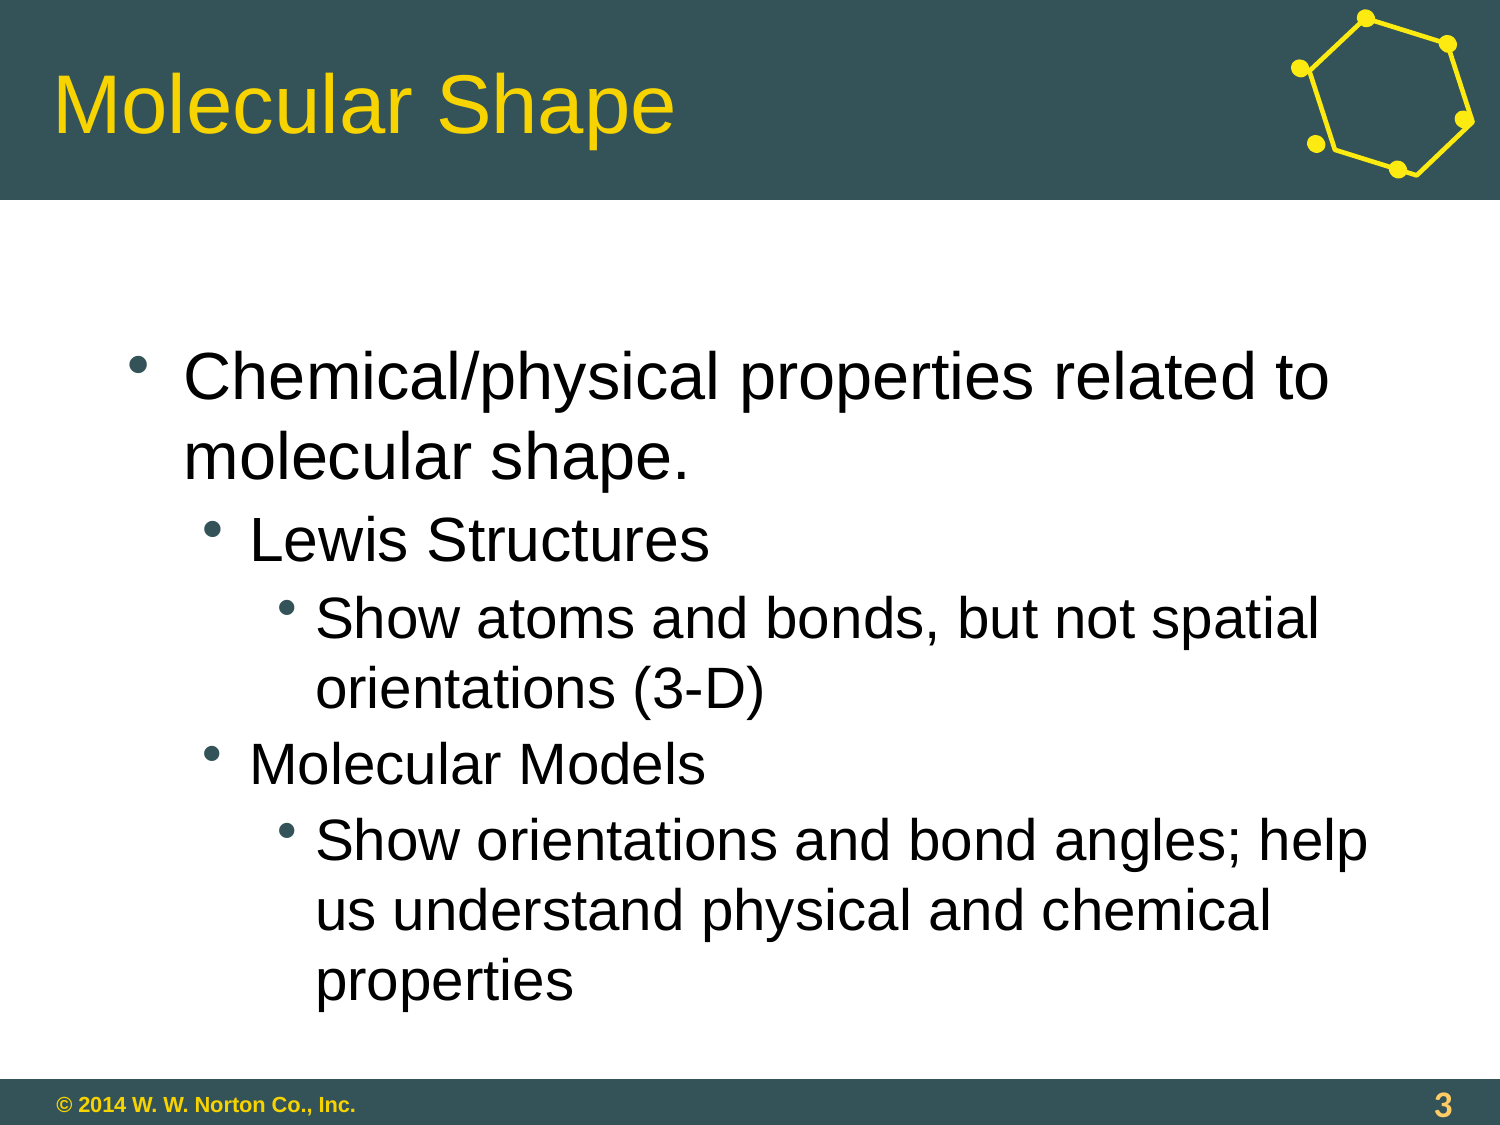

Molecular Shape
# Chemical/physical properties related to molecular shape.
Lewis Structures
Show atoms and bonds, but not spatial orientations (3-D)
Molecular Models
Show orientations and bond angles; help us understand physical and chemical properties